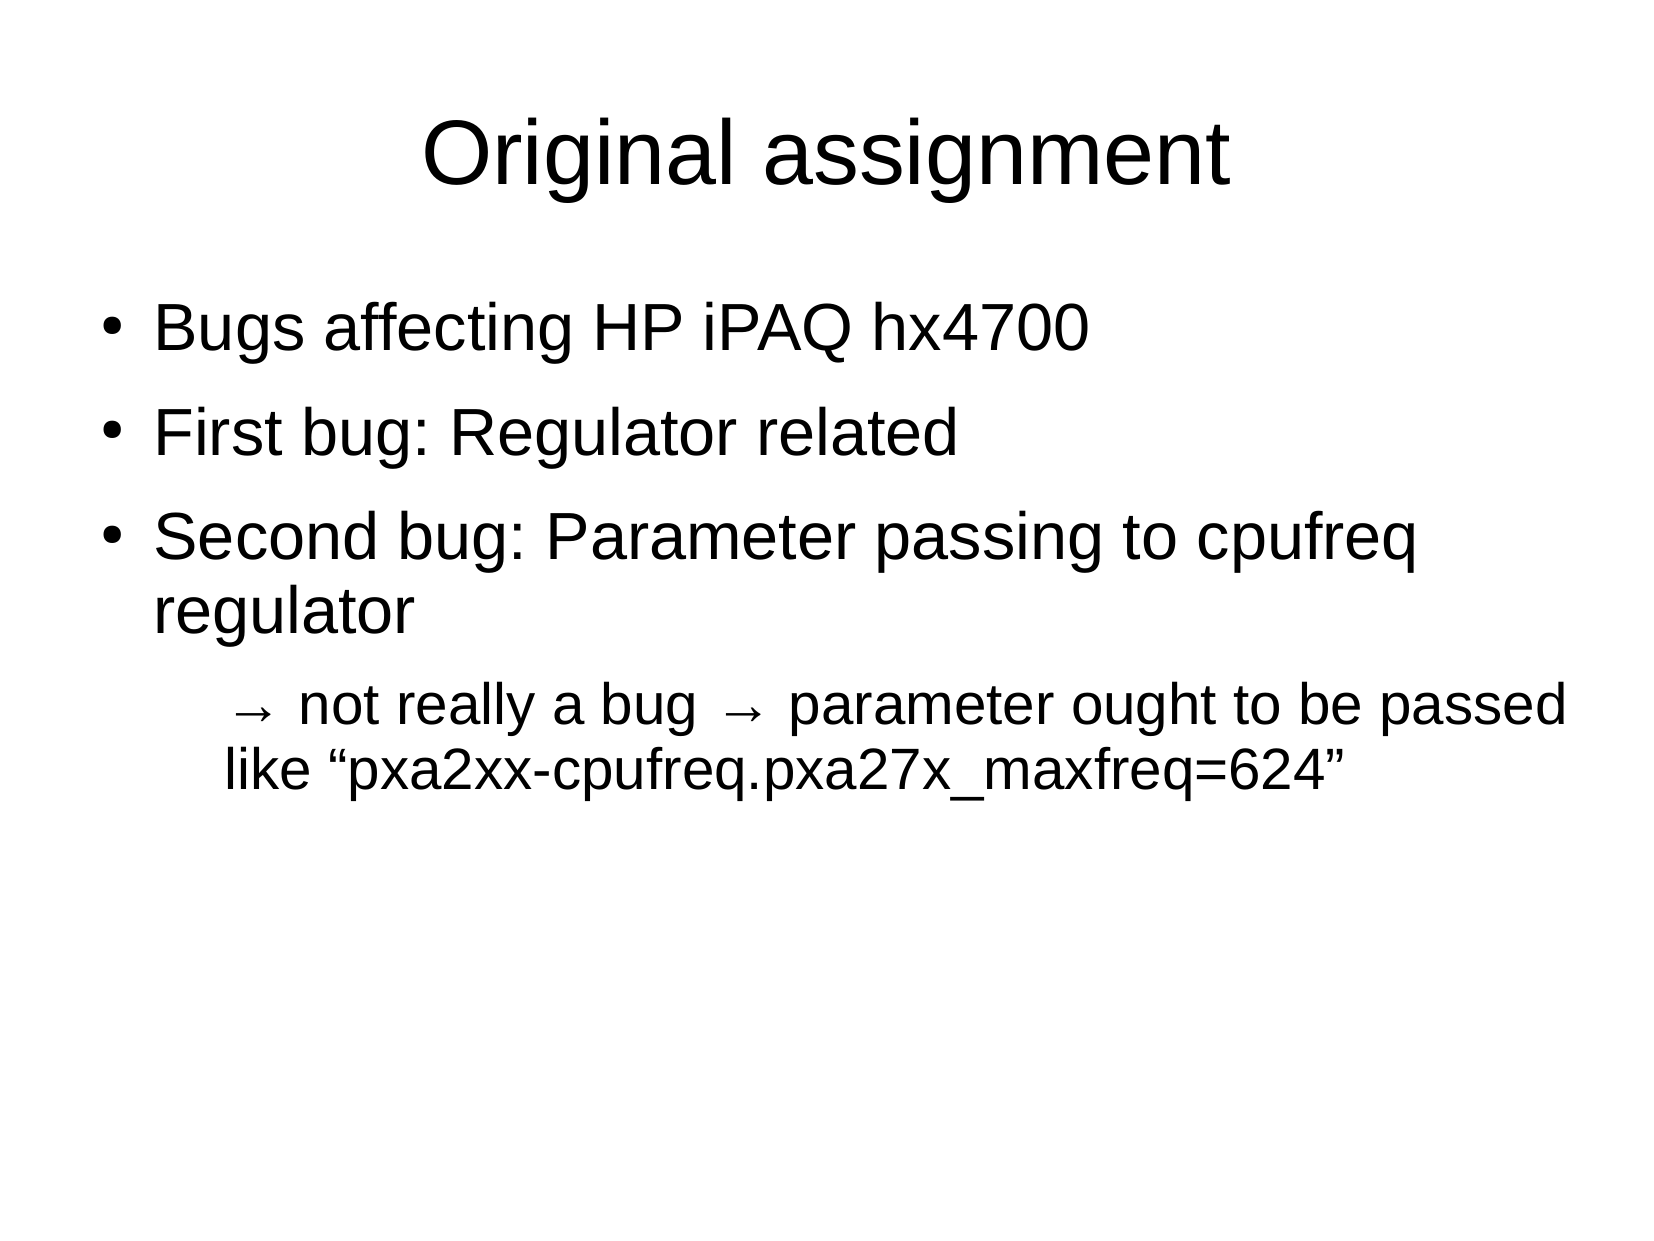

# Original assignment
Bugs affecting HP iPAQ hx4700
First bug: Regulator related
Second bug: Parameter passing to cpufreq regulator
→ not really a bug → parameter ought to be passed like “pxa2xx-cpufreq.pxa27x_maxfreq=624”